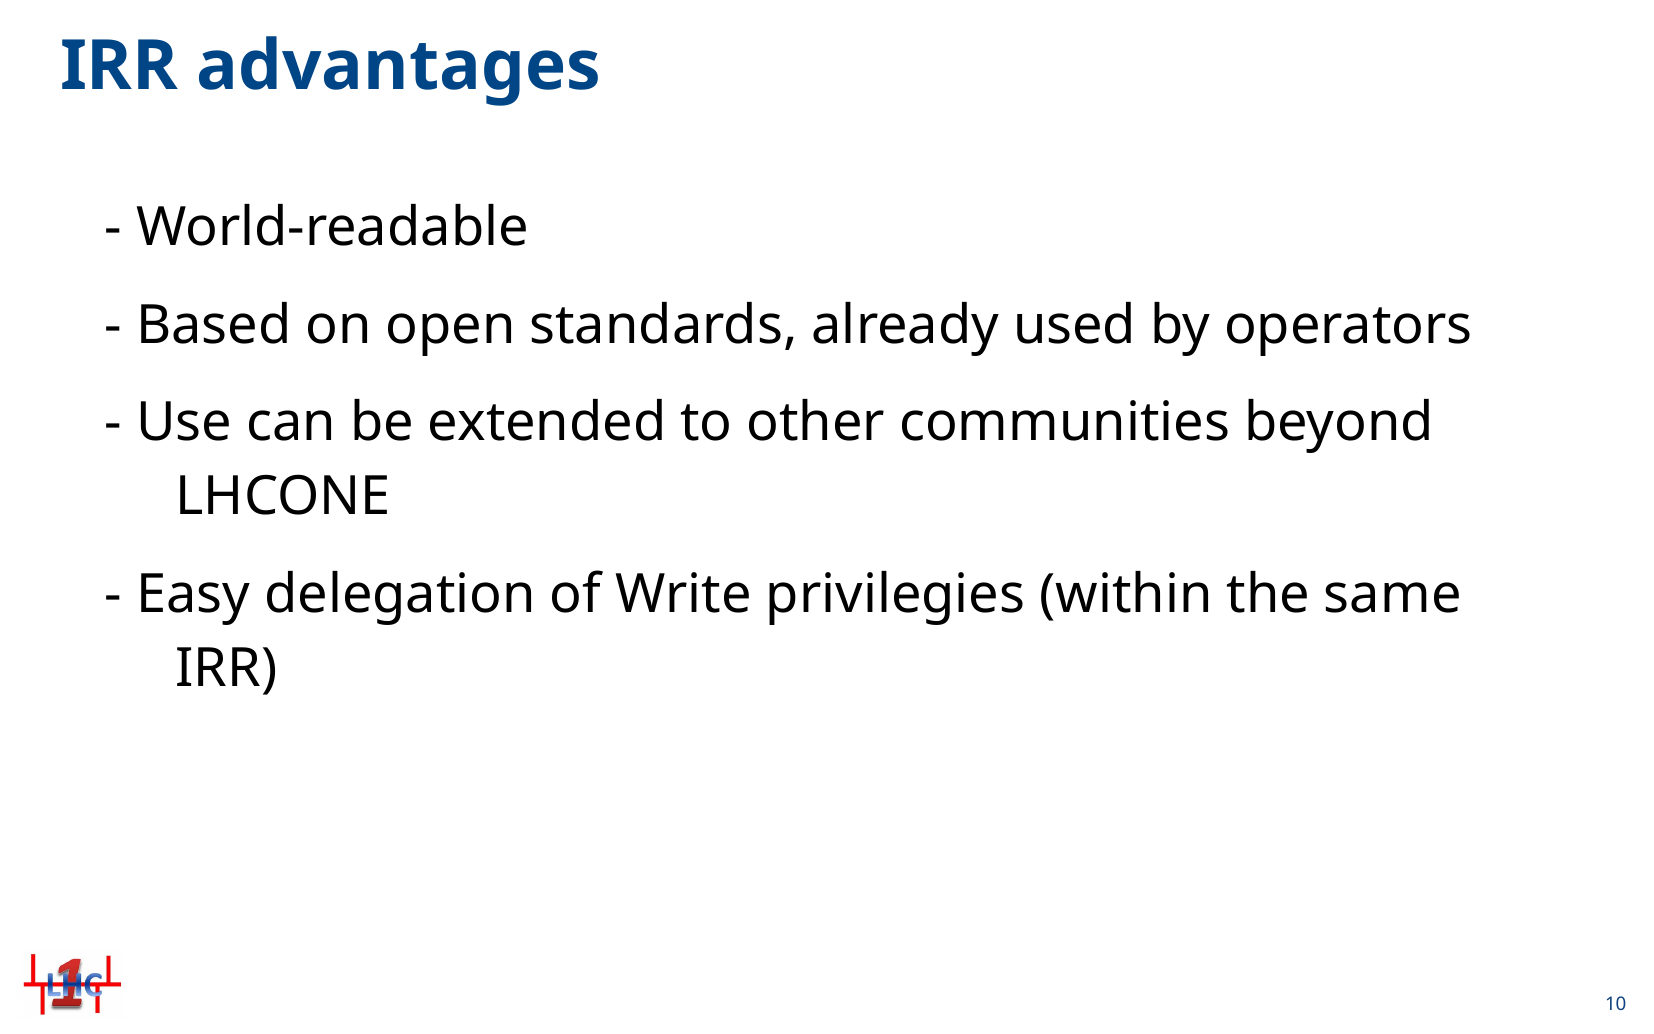

# IRR advantages
- World-readable
- Based on open standards, already used by operators
- Use can be extended to other communities beyond LHCONE
- Easy delegation of Write privilegies (within the same IRR)